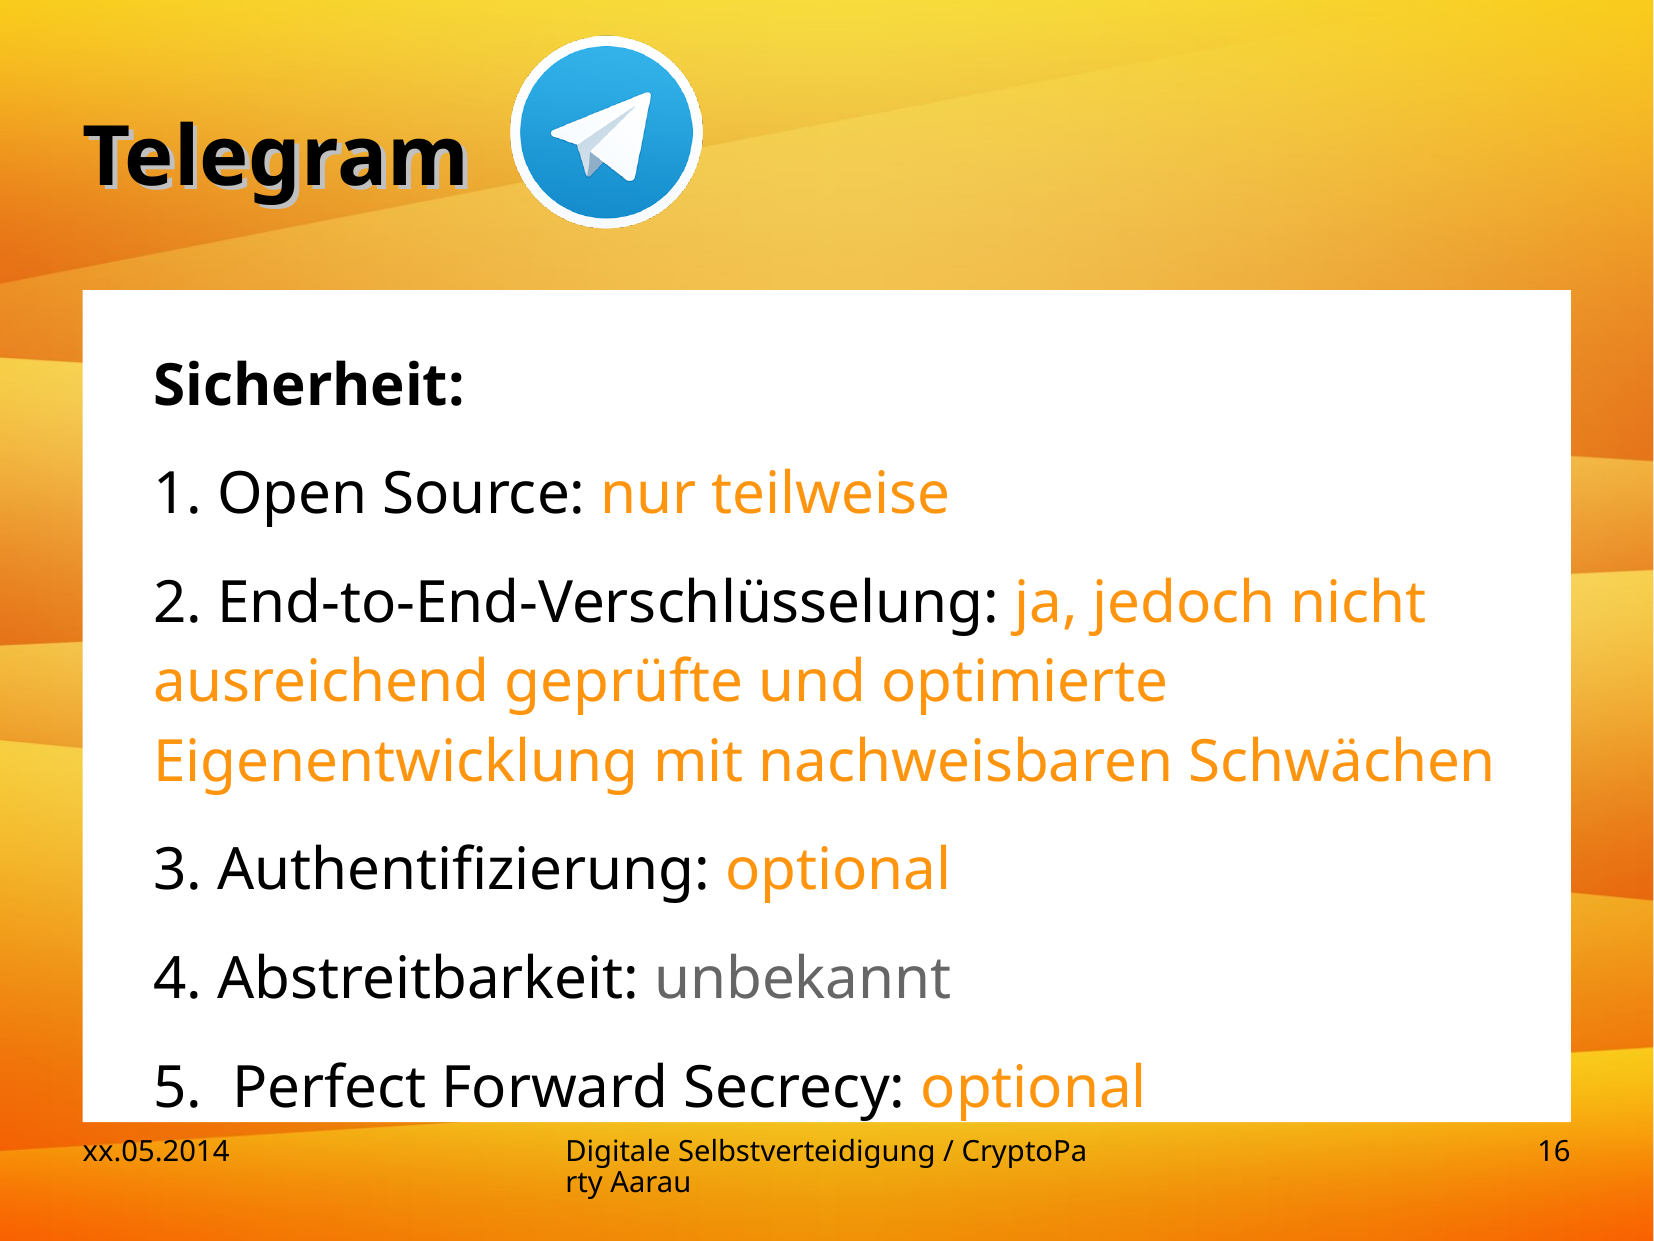

# Telegram
Sicherheit:
1. Open Source: nur teilweise
2. End-to-End-Verschlüsselung: ja, jedoch nicht ausreichend geprüfte und optimierte Eigenentwicklung mit nachweisbaren Schwächen
3. Authentifizierung: optional
4. Abstreitbarkeit: unbekannt
5. Perfect Forward Secrecy: optional
xx.05.2014
Digitale Selbstverteidigung / CryptoParty Aarau
16